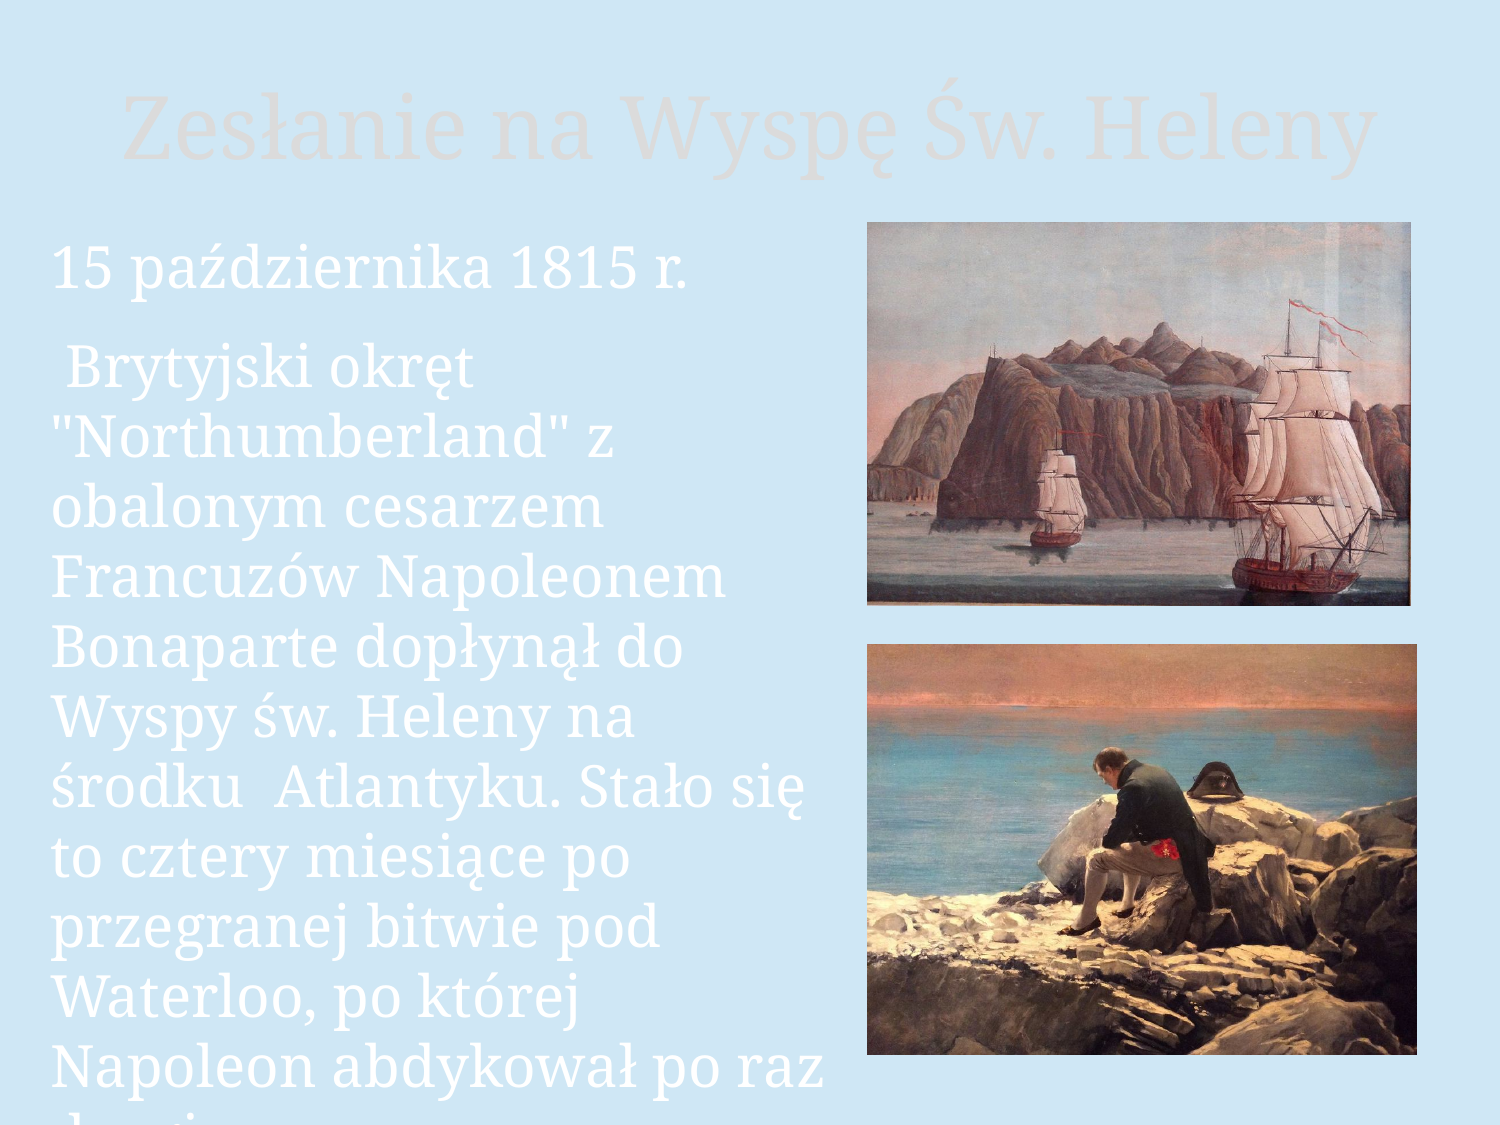

Zesłanie na Wyspę Św. Heleny
# 15 października 1815 r.
 Brytyjski okręt "Northumberland" z obalonym cesarzem Francuzów Napoleonem Bonaparte dopłynął do Wyspy św. Heleny na środku Atlantyku. Stało się to cztery miesiące po przegranej bitwie pod Waterloo, po której Napoleon abdykował po raz drugi.